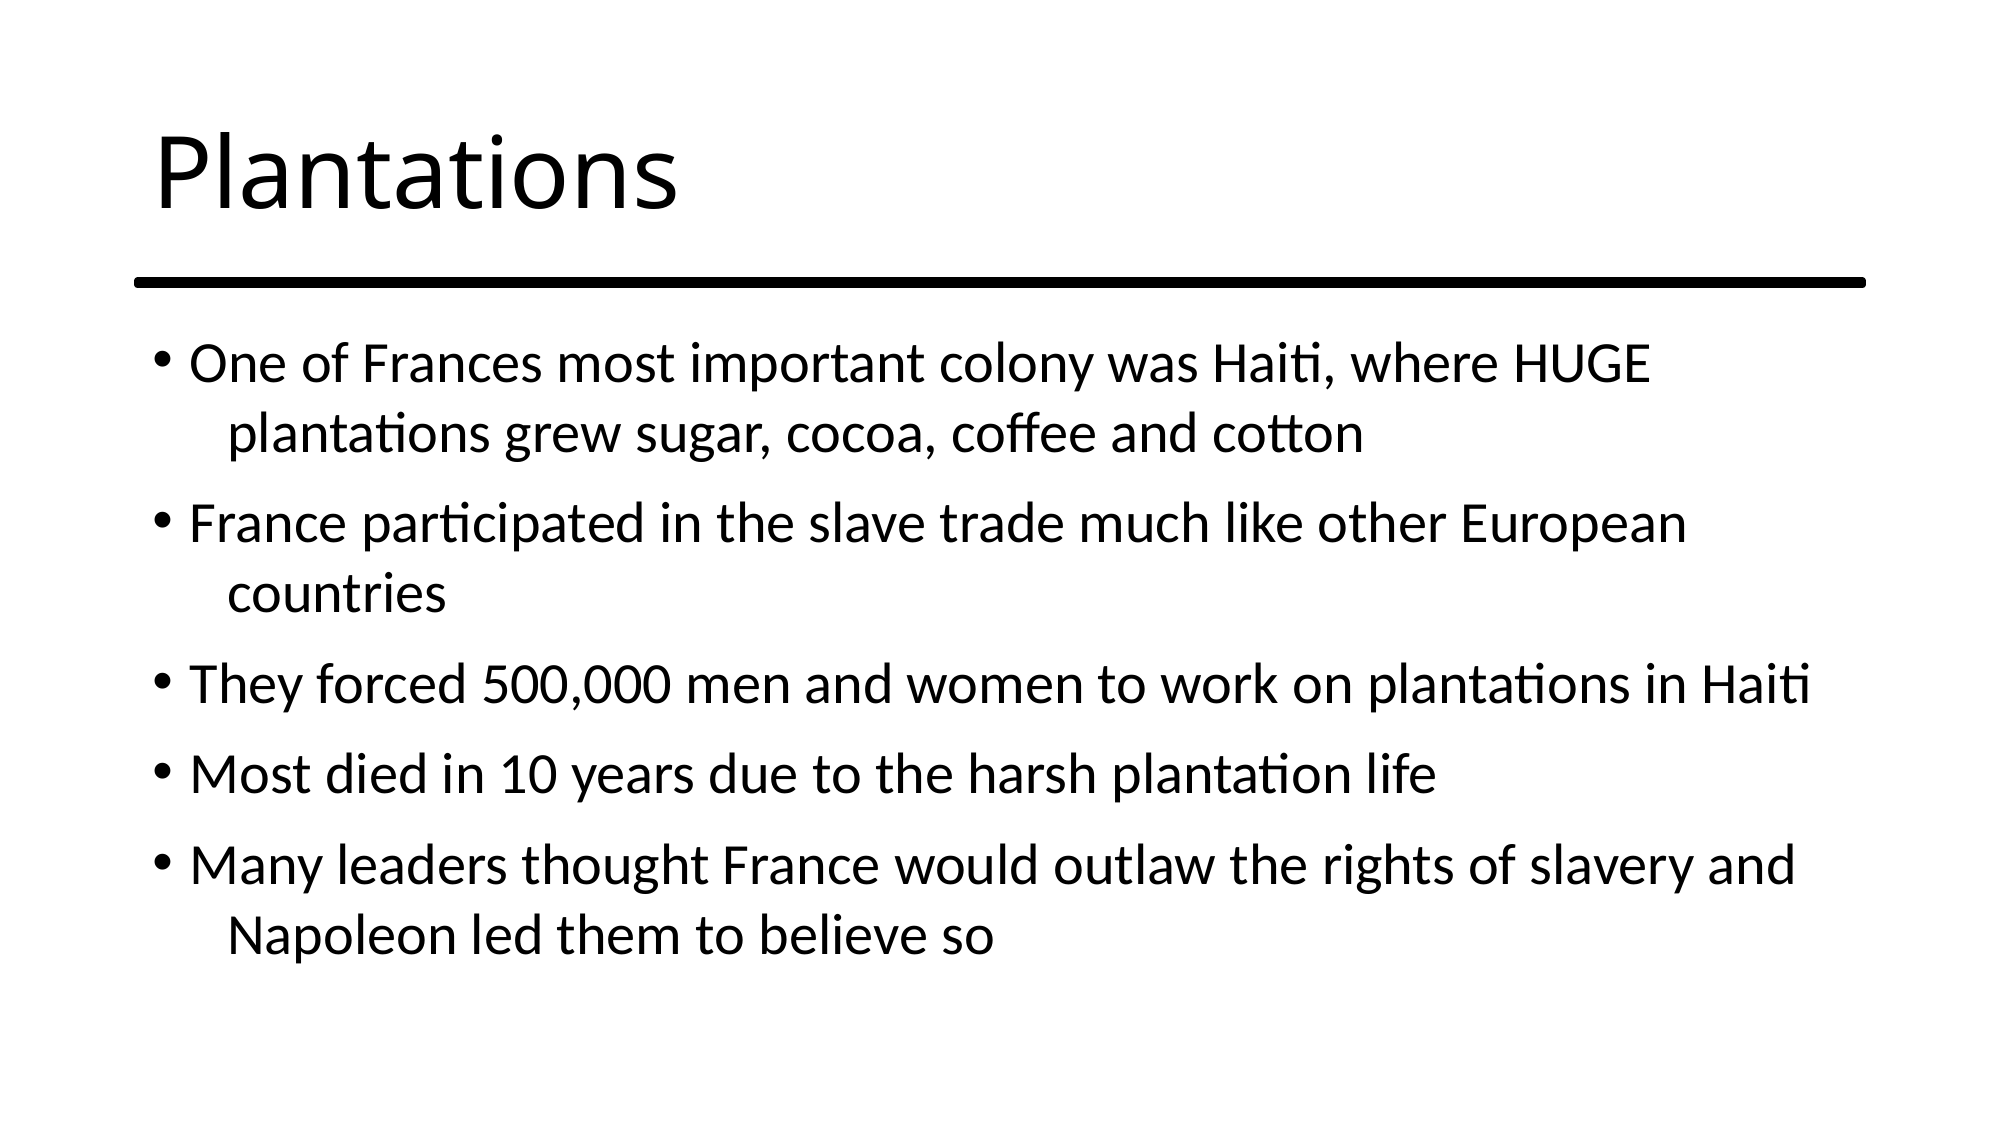

# Plantations
One of Frances most important colony was Haiti, where HUGE plantations grew sugar, cocoa, coffee and cotton
France participated in the slave trade much like other European countries
They forced 500,000 men and women to work on plantations in Haiti
Most died in 10 years due to the harsh plantation life
Many leaders thought France would outlaw the rights of slavery and Napoleon led them to believe so